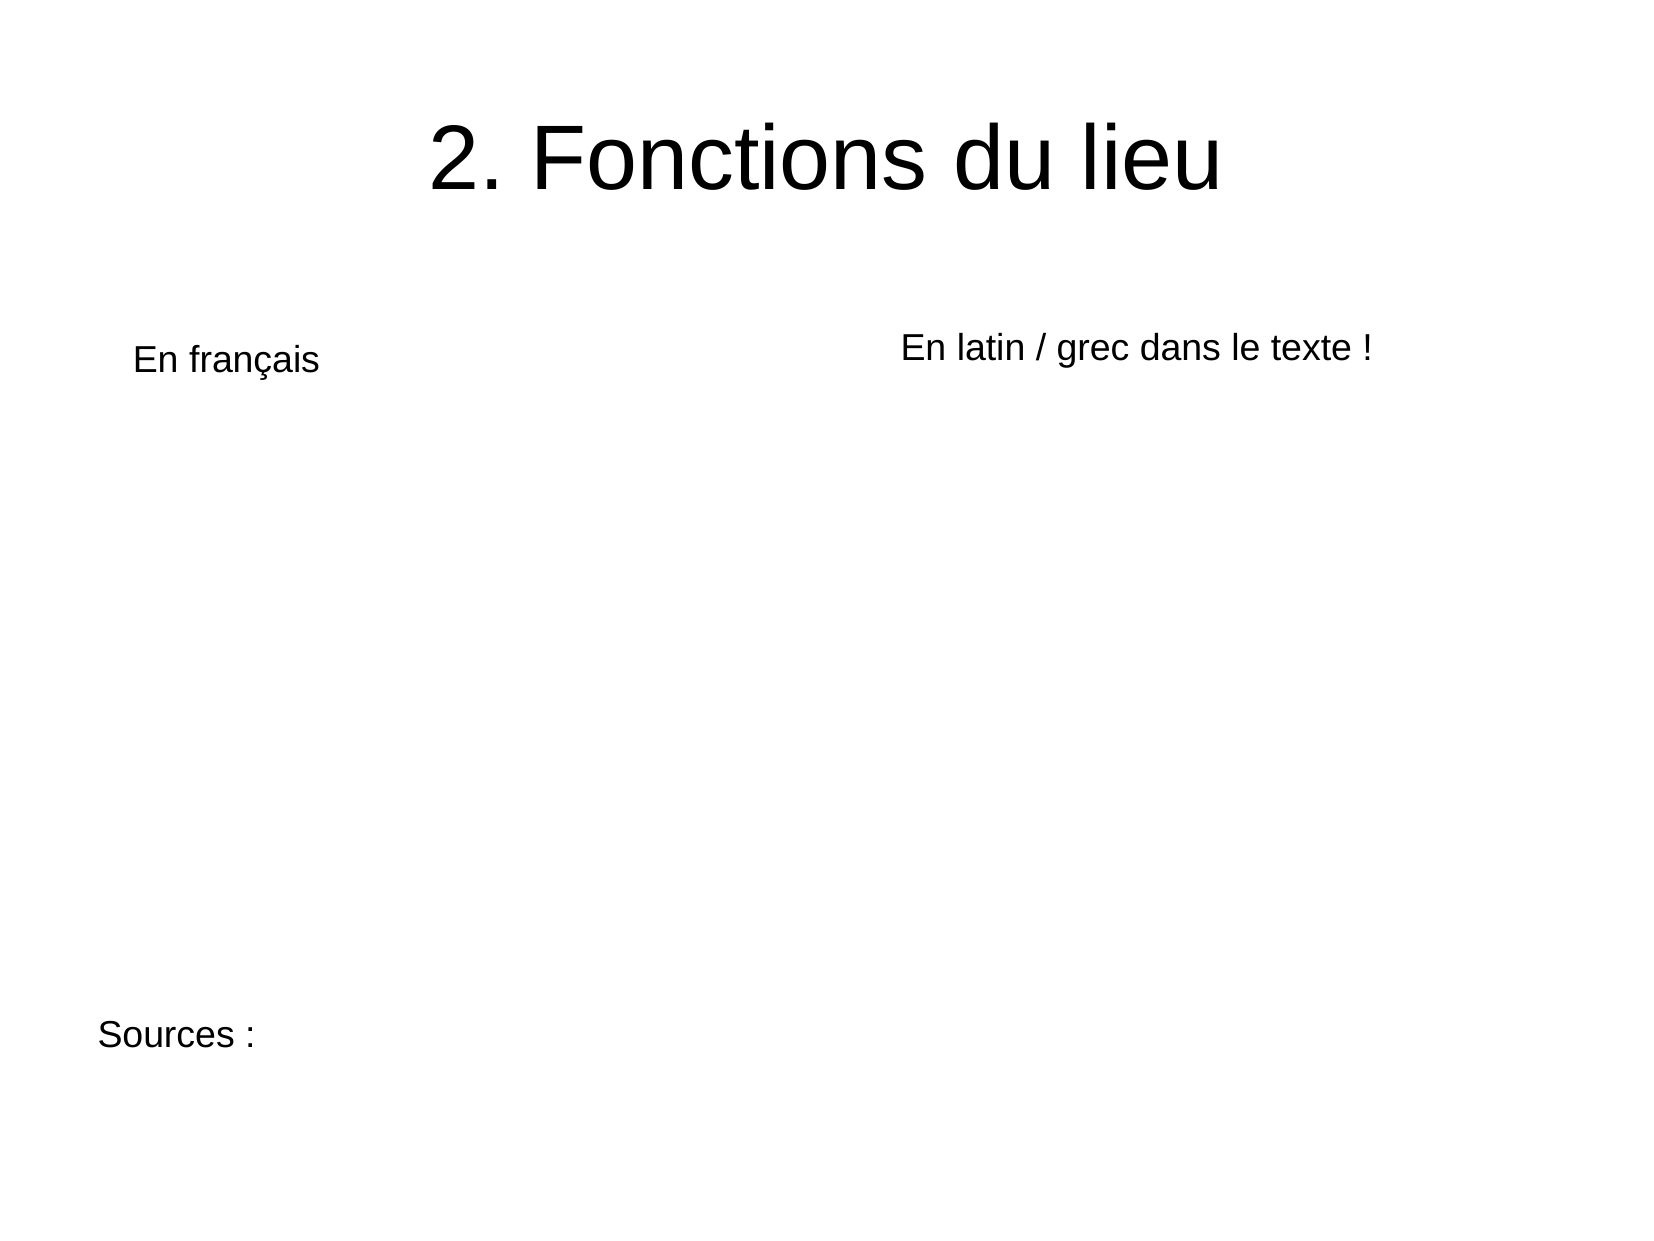

# 2. Fonctions du lieu
En latin / grec dans le texte !
En français
Sources :